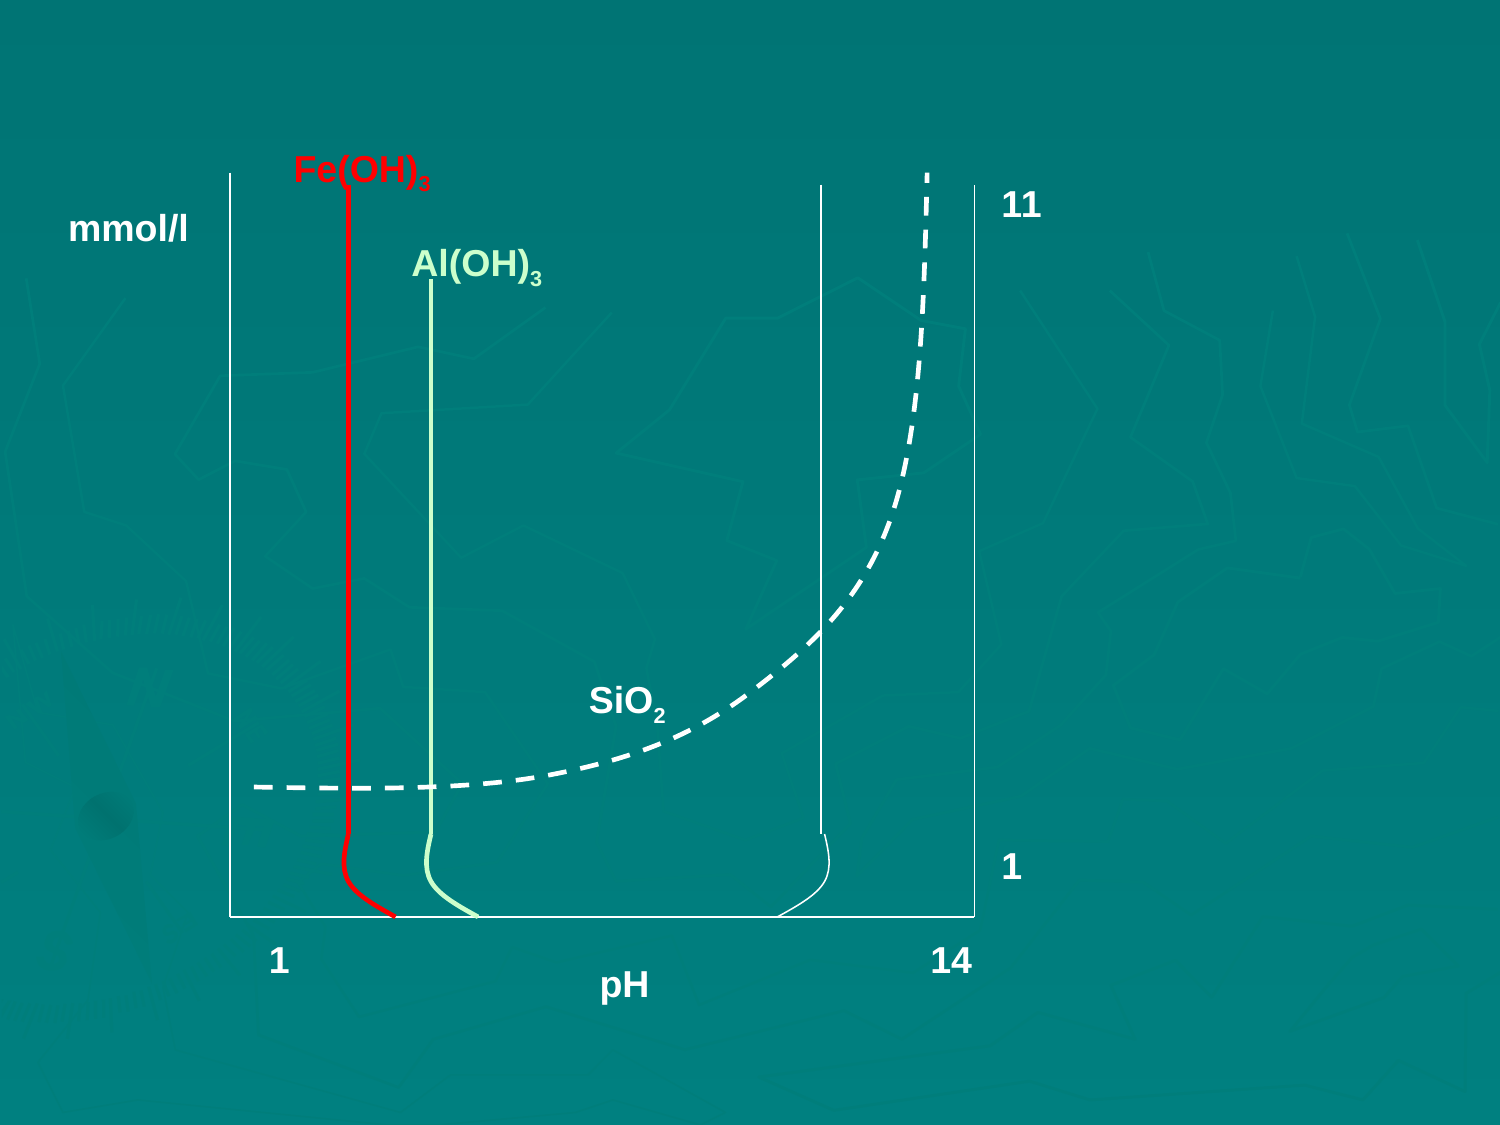

Fe(OH)3
11
mmol/l
Al(OH)3
SiO2
1
1
14
pH